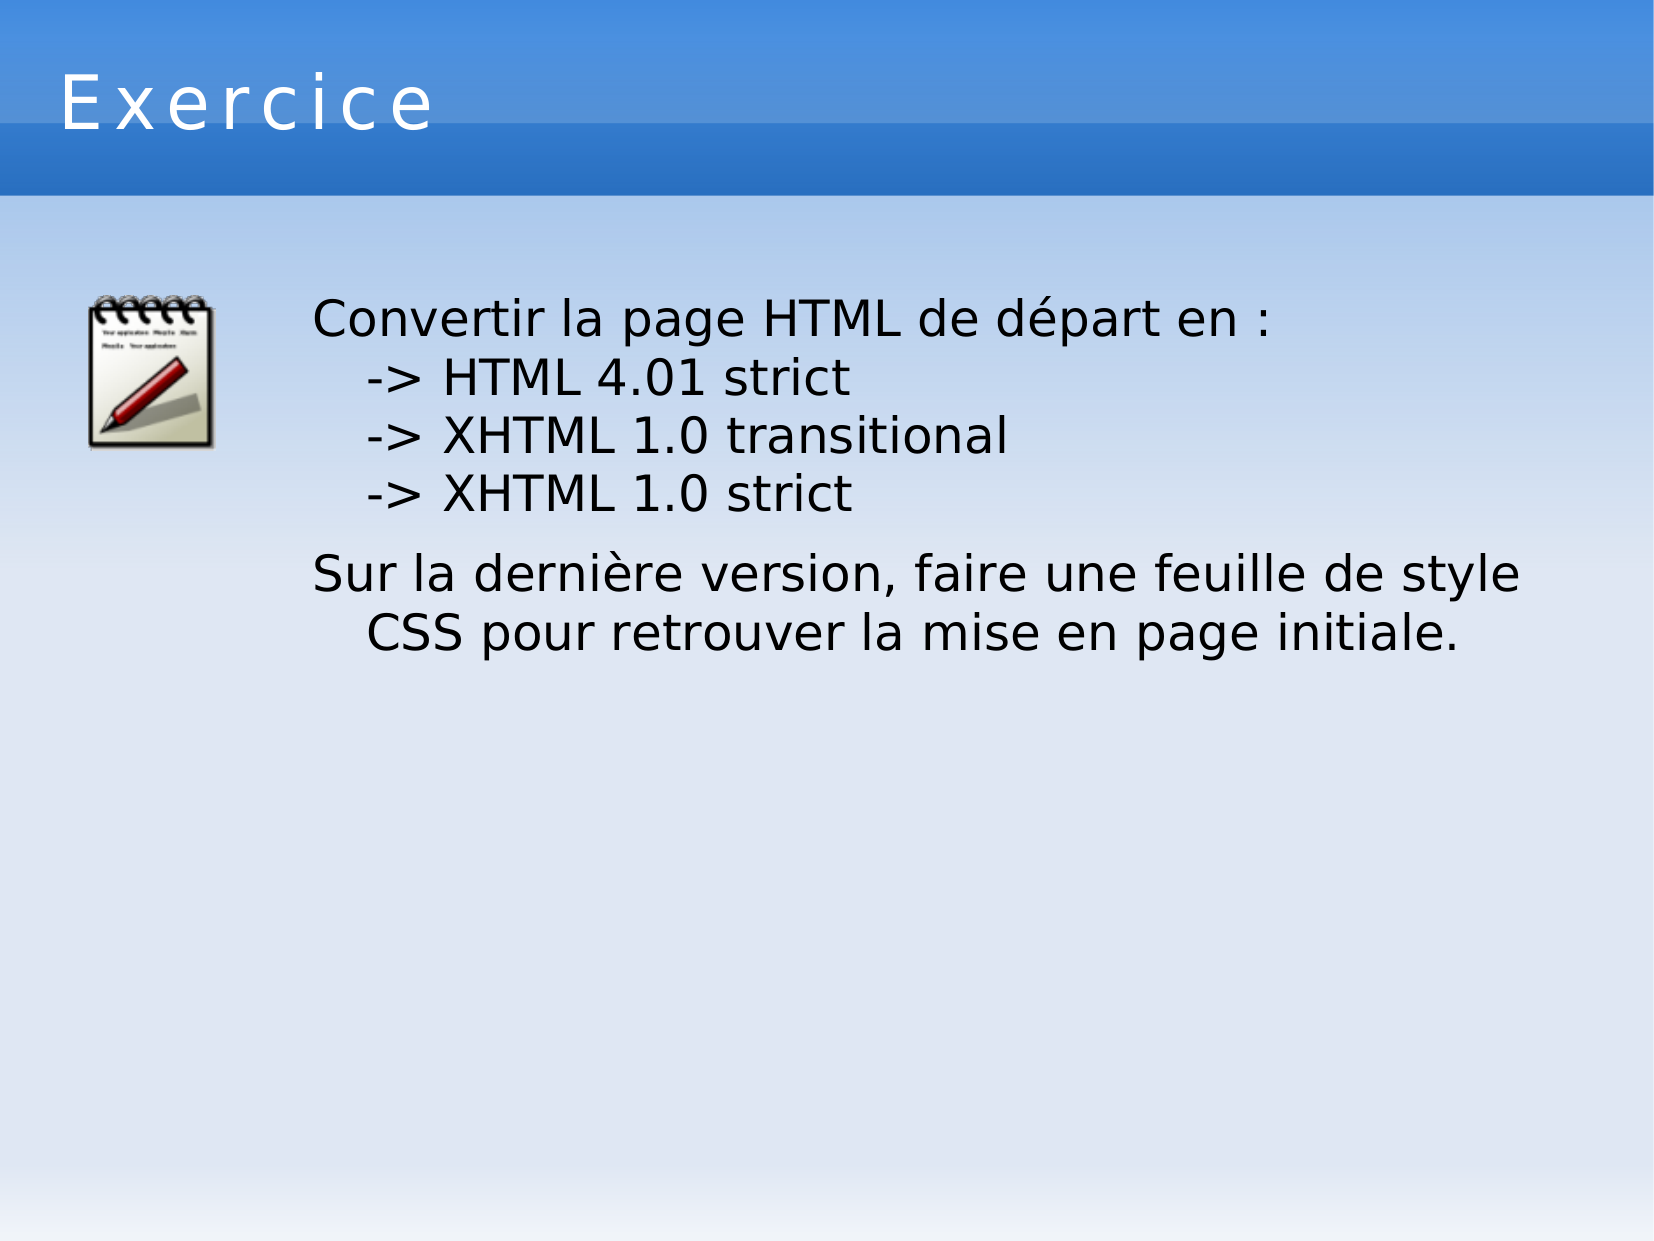

# Exercice
Convertir la page HTML de départ en :
-> HTML 4.01 strict
-> XHTML 1.0 transitional
-> XHTML 1.0 strict
Sur la dernière version, faire une feuille de style CSS pour retrouver la mise en page initiale.